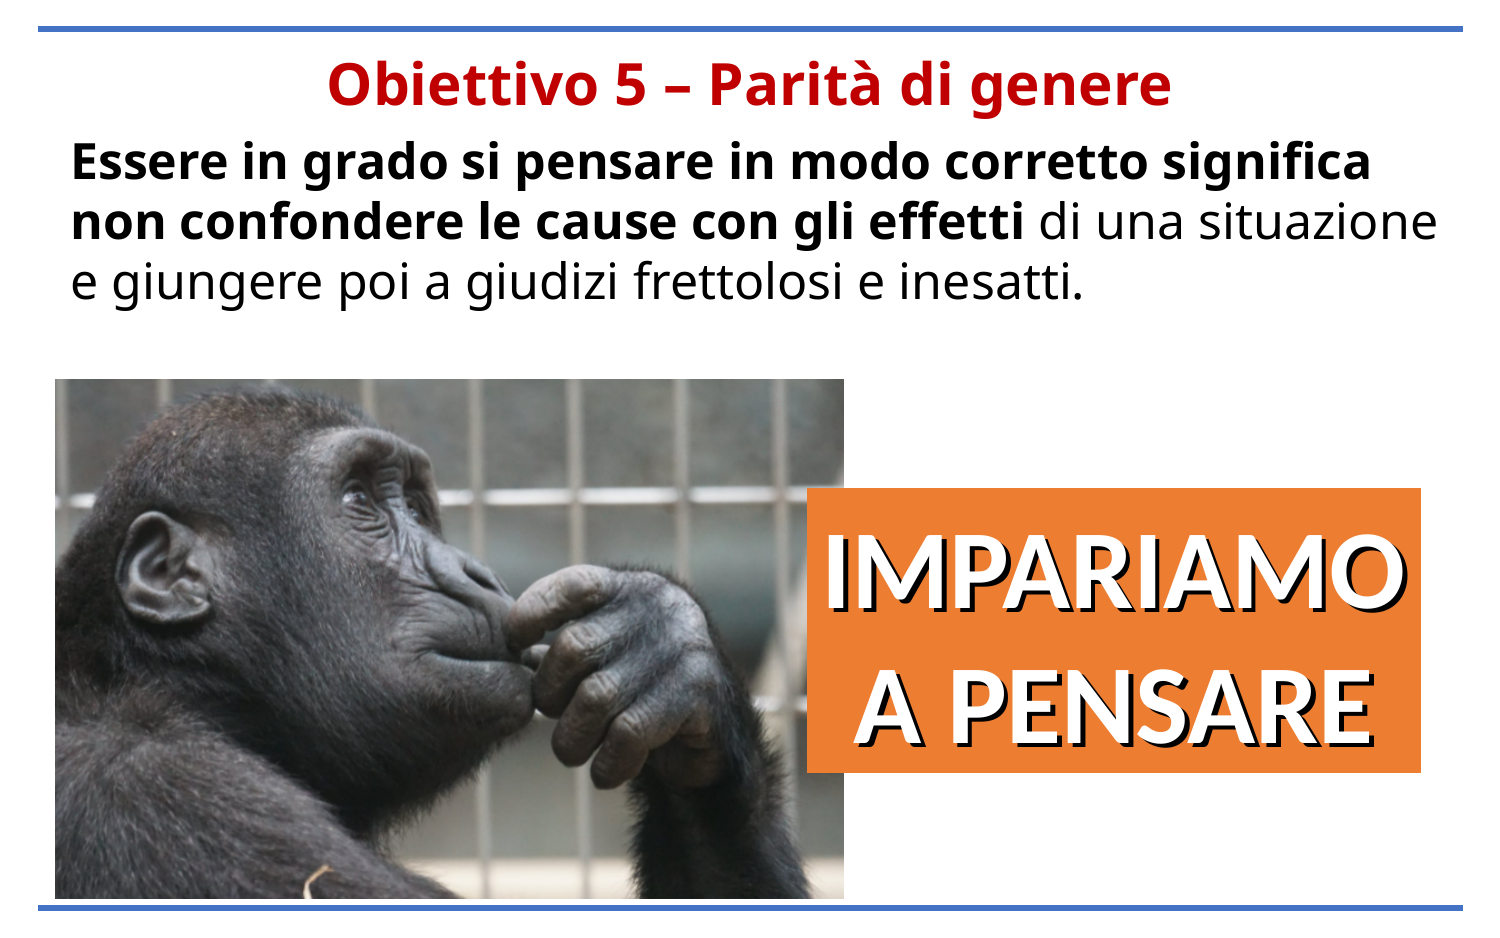

# Obiettivo 5 – Parità di genere
Essere in grado si pensare in modo corretto significa non confondere le cause con gli effetti di una situazione e giungere poi a giudizi frettolosi e inesatti.
IMPARIAMO
A PENSARE